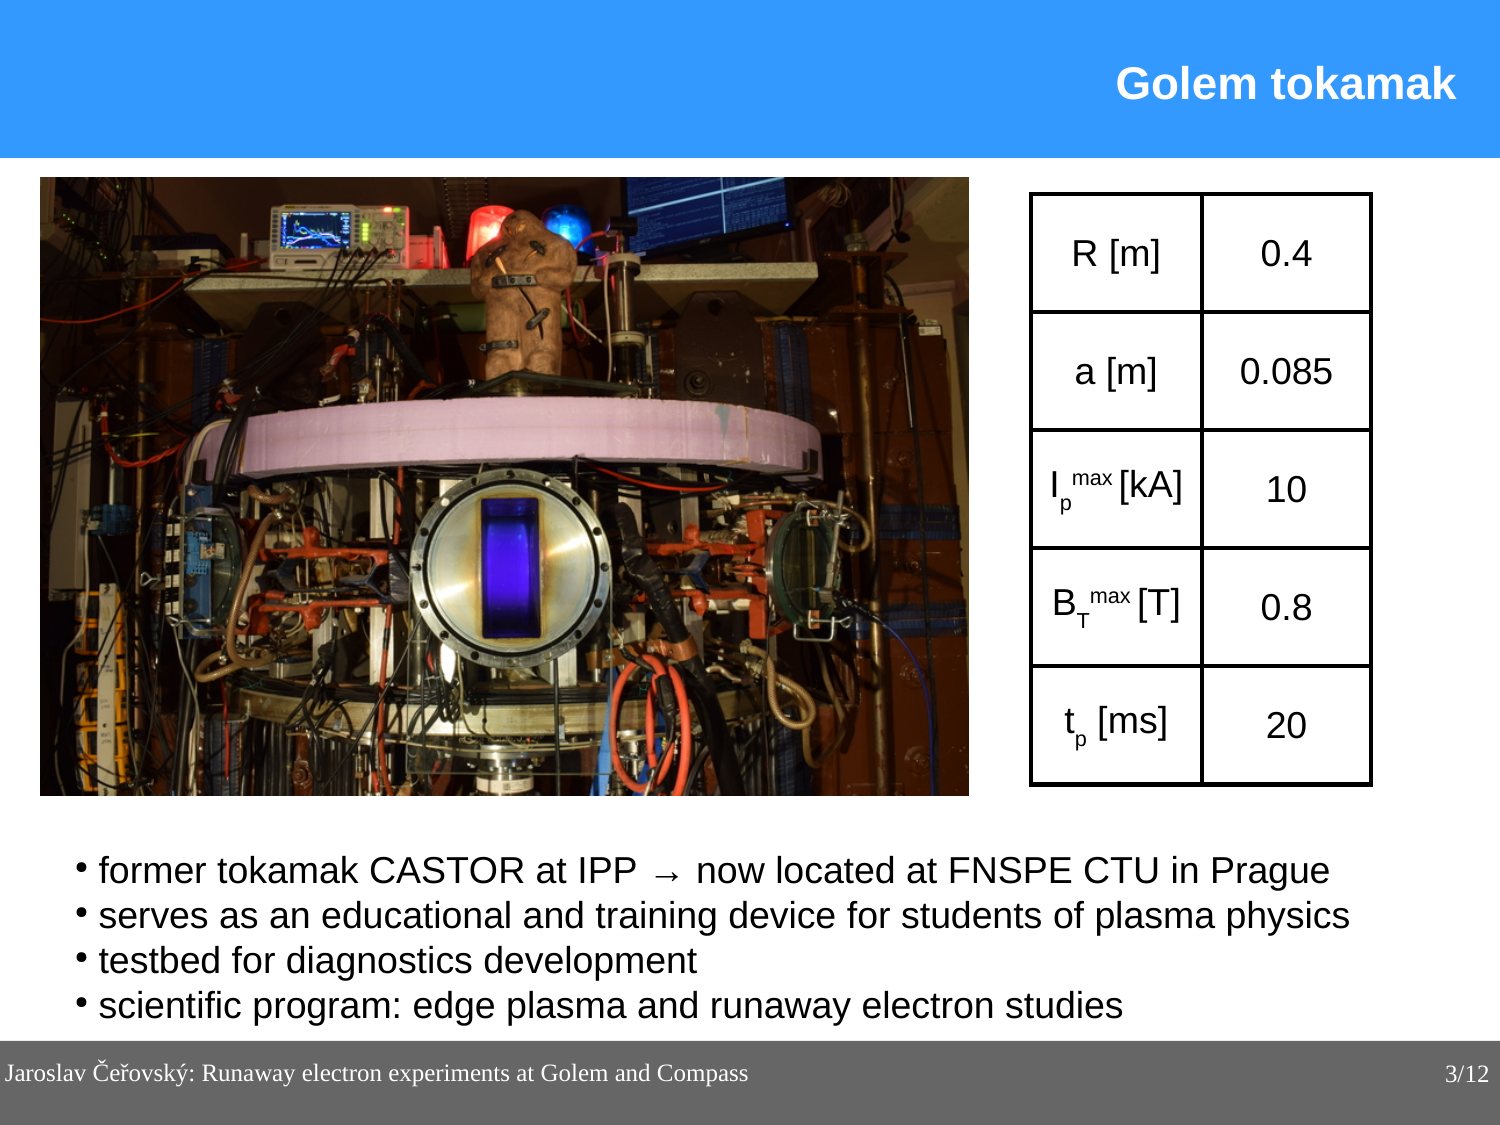

Golem tokamak
| R [m] | 0.4 |
| --- | --- |
| a [m] | 0.085 |
| Ipmax [kA] | 10 |
| BTmax [T] | 0.8 |
| tp [ms] | 20 |
 former tokamak CASTOR at IPP → now located at FNSPE CTU in Prague
 serves as an educational and training device for students of plasma physics
 testbed for diagnostics development
 scientific program: edge plasma and runaway electron studies